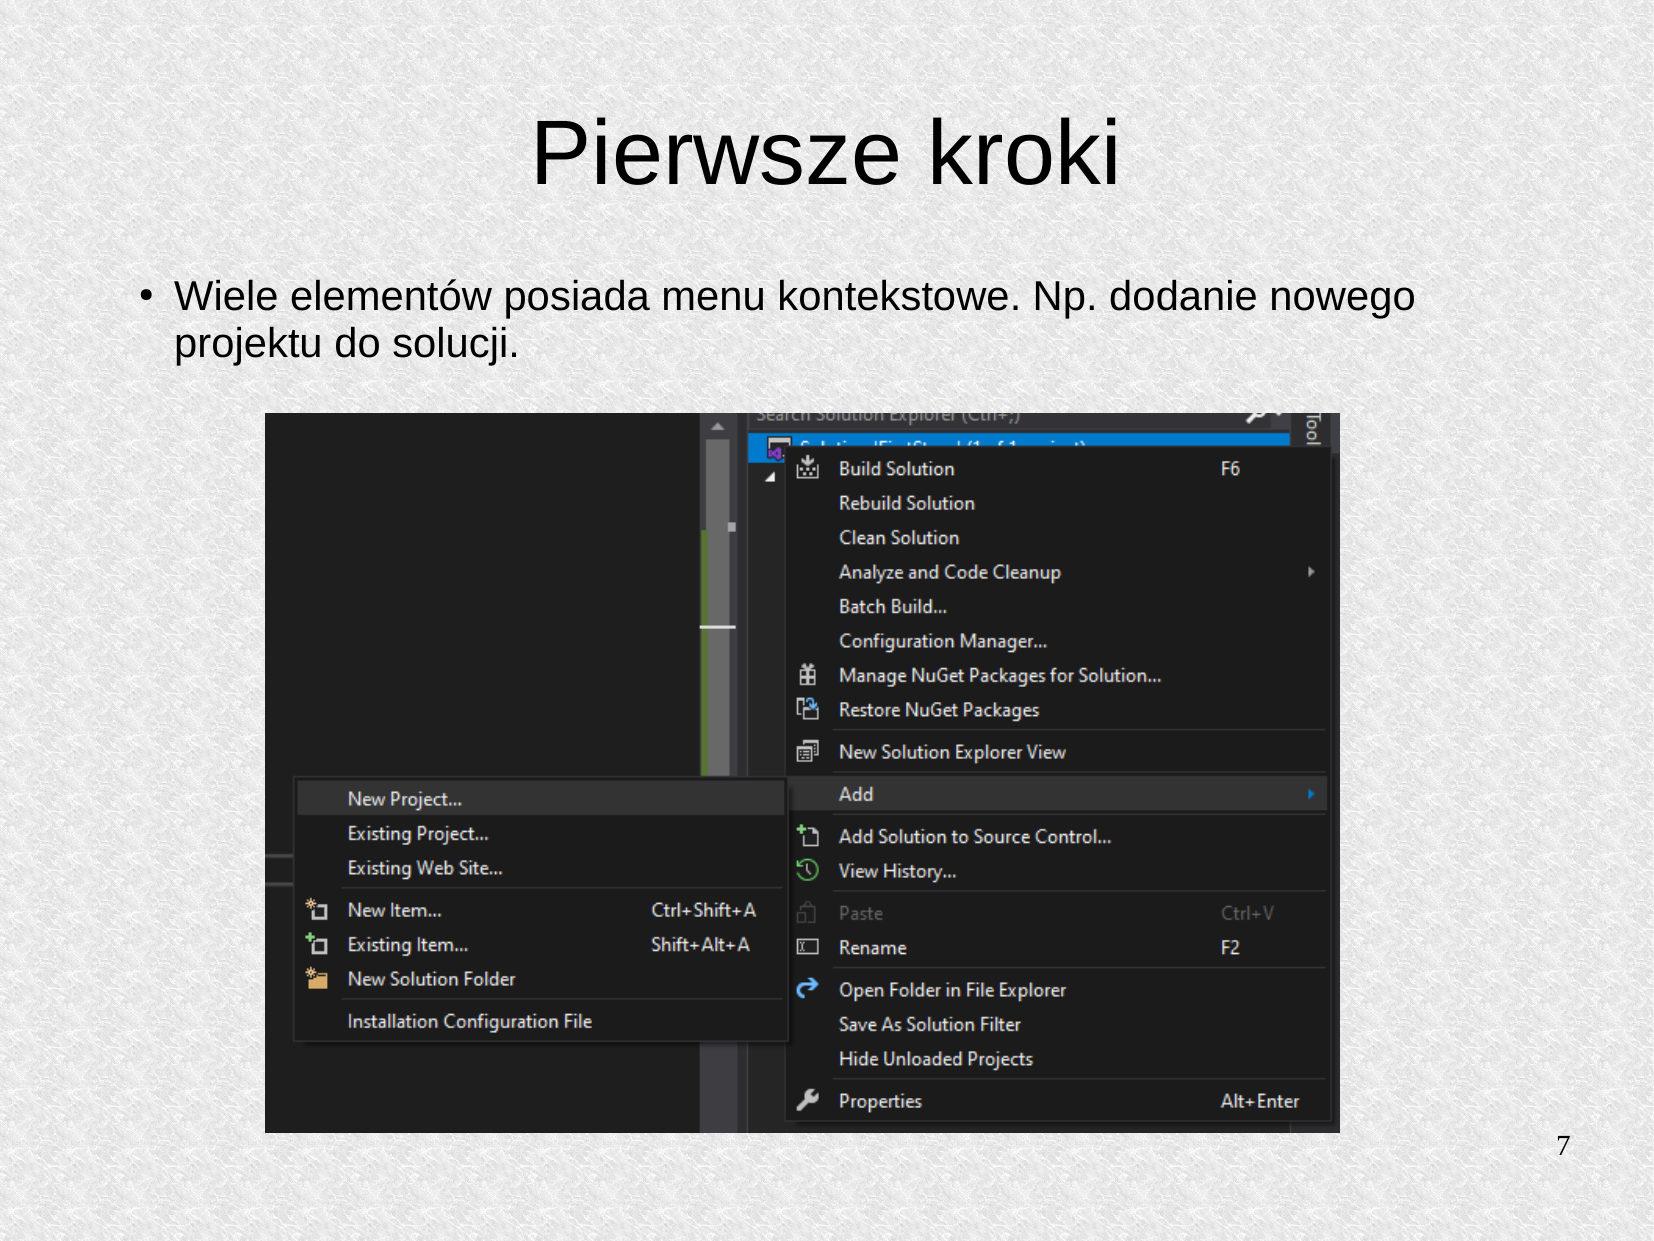

# Pierwsze kroki
Wiele elementów posiada menu kontekstowe. Np. dodanie nowego projektu do solucji.
7